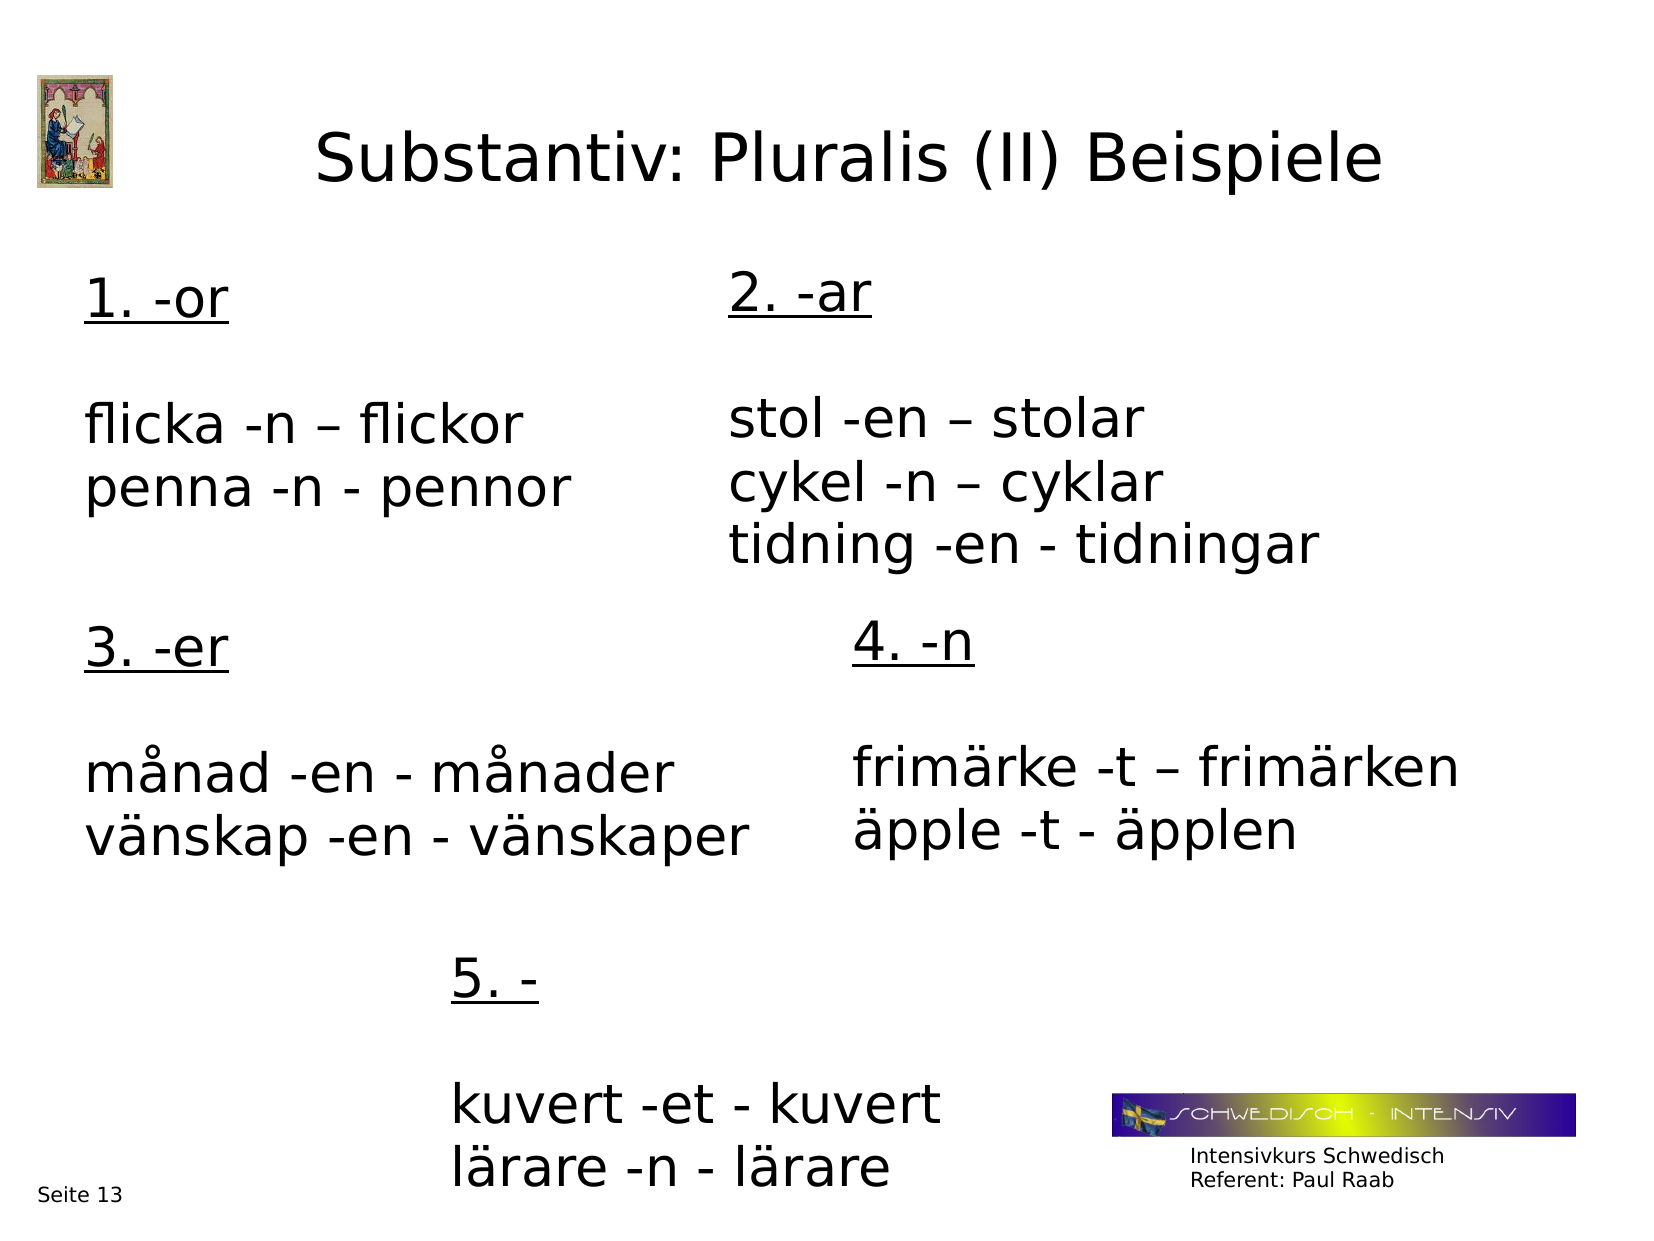

Substantiv: Pluralis (II) Beispiele
2. -ar
stol -en – stolar
cykel -n – cyklar
tidning -en - tidningar
1. -or
flicka -n – flickor
penna -n - pennor
4. -n
frimärke -t – frimärken
äpple -t - äpplen
3. -er
månad -en - månader
vänskap -en - vänskaper
5. -
kuvert -et - kuvert
lärare -n - lärare